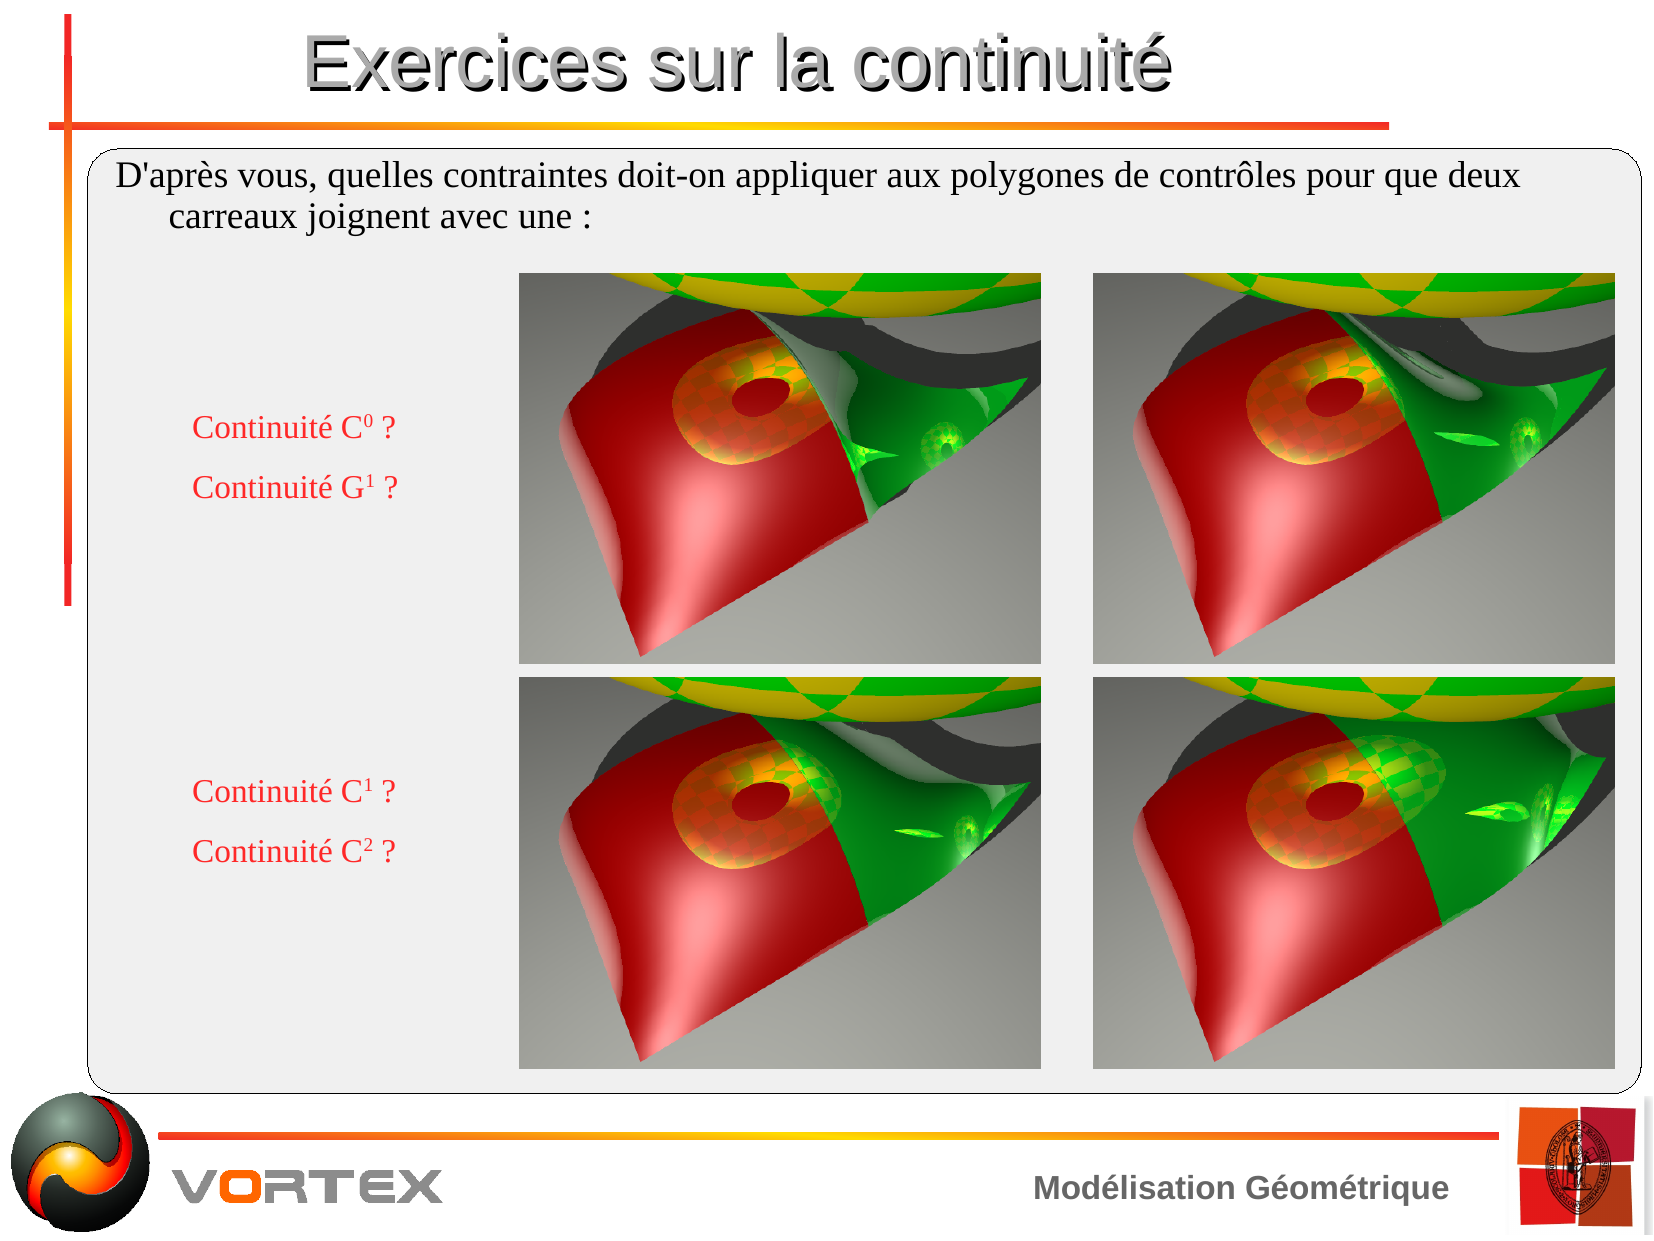

# Exercices sur la continuité
D'après vous, quelles contraintes doit-on appliquer aux polygones de contrôles pour que deux carreaux joignent avec une :
Continuité C0 ?
Continuité G1 ?
Continuité C1 ?
Continuité C2 ?